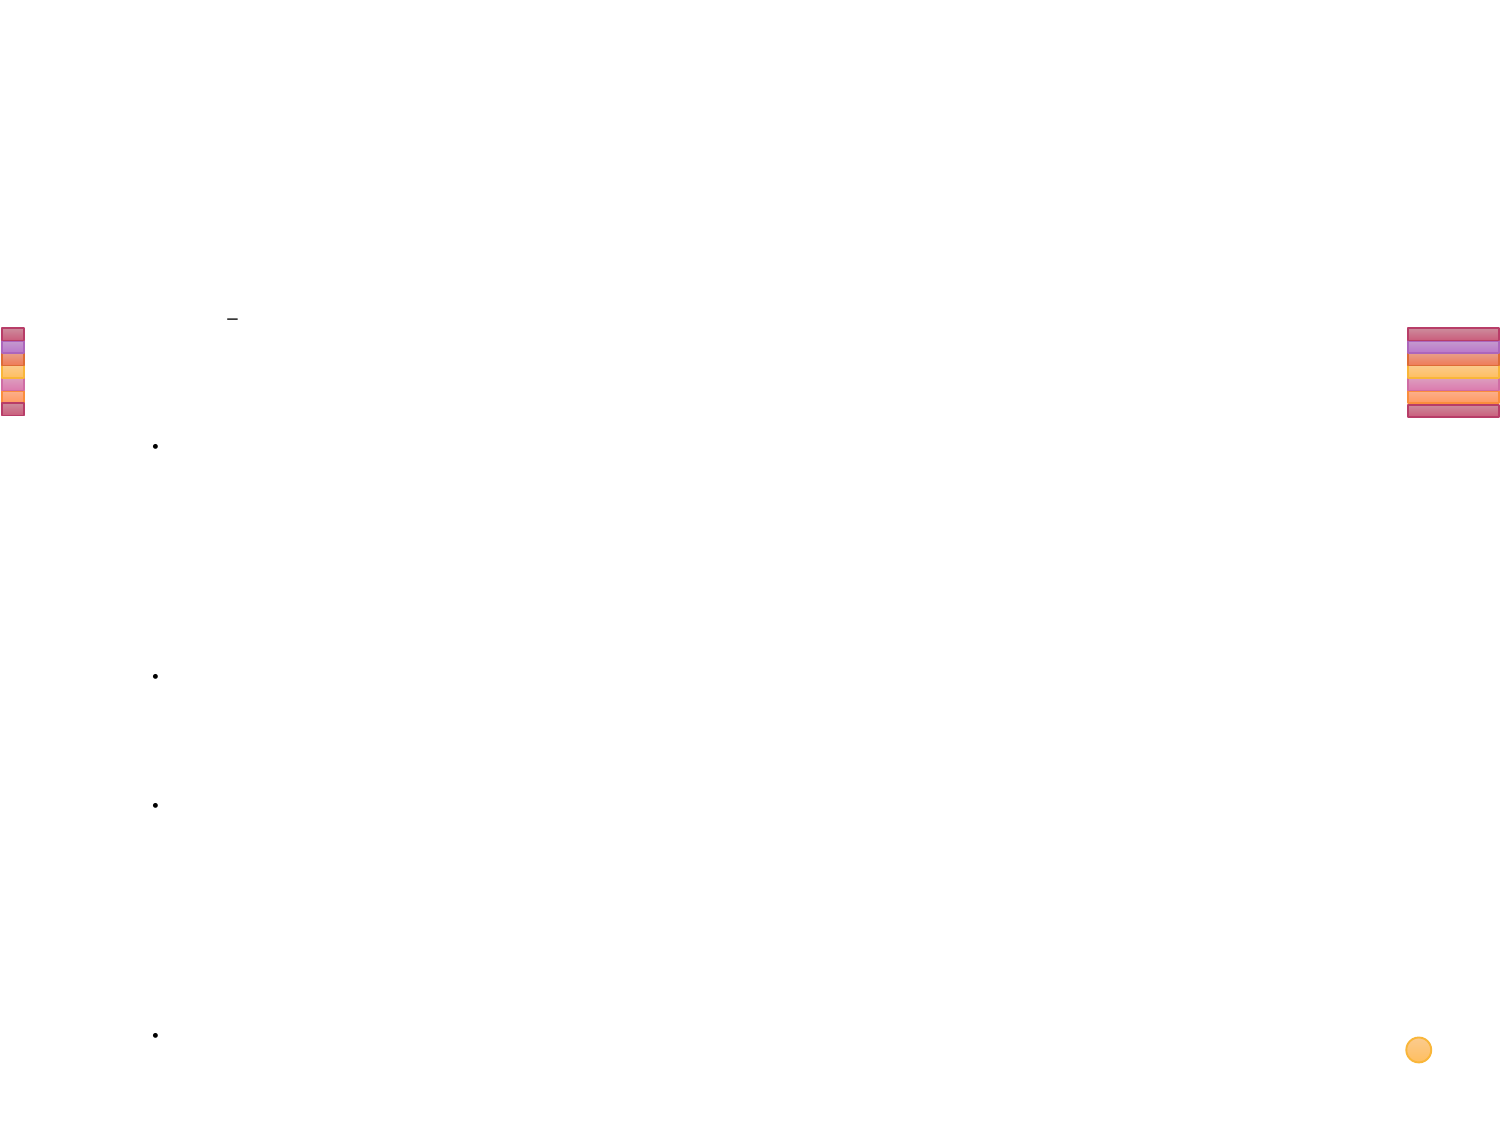

VIII.- SUSPENSIÓN DE CONTRATOS Y REDUCCIÓN DE JORNADA (I)
# ¿Suspensión de contrato y reducción de jornada son medidas de flexibilidad interna o externa?
vienen acompañadas de tres medidas de seguridad para el trabajador que ve reducida su jornada o suspendido su contrato, consistentes en(arts.15 y 16 Ley 3/12 y arts.208.2 y3 de la LGSS y 47.4 ET) :
1) Tales situaciones se consideran situación legal de desempleo , (art.208.2 y3 y 203.2 LGSS)
2) Se establece el derecho a la reposición de la prestación de desempleo percibida por la reducción o suspensión del contrato si después se produce la extinción del mismo con un máximo de 180 días y, en fin,
3) Se impone el deber de promover el desarrollo de acciones formativas vinculadas a la actividad profesional de los trabajadores afectados cuyo objeto sea aumentar su polivalencia o incrementar su empleabilidad (art.47.4 ET)